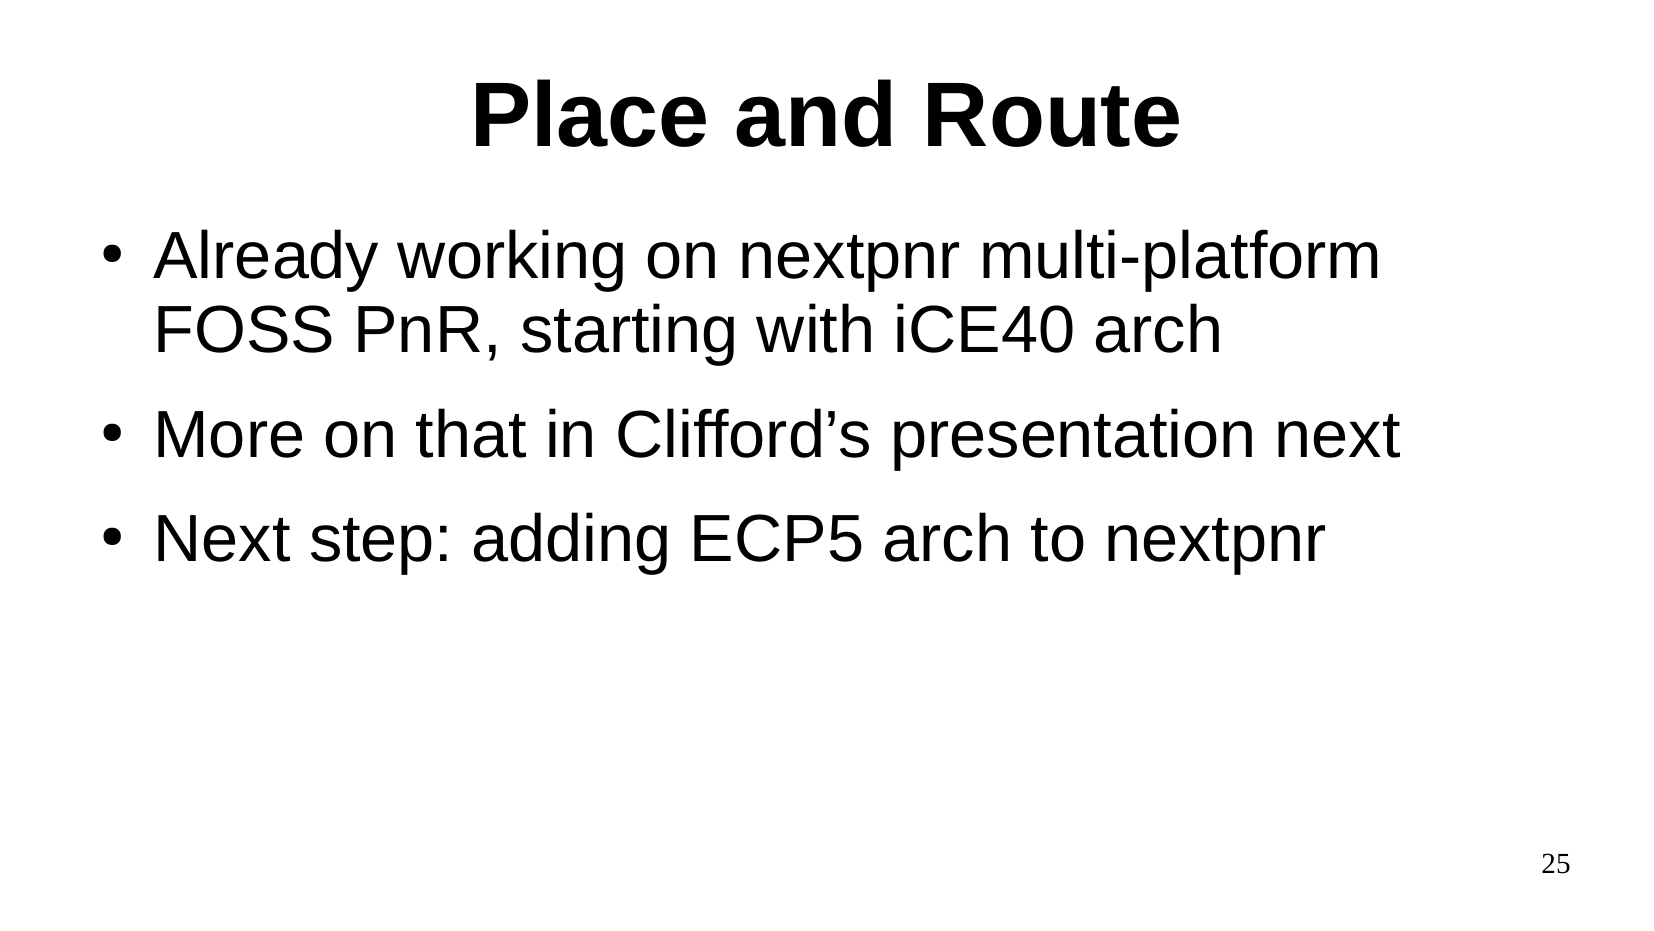

# Place and Route
Already working on nextpnr multi-platform FOSS PnR, starting with iCE40 arch
More on that in Clifford’s presentation next
Next step: adding ECP5 arch to nextpnr